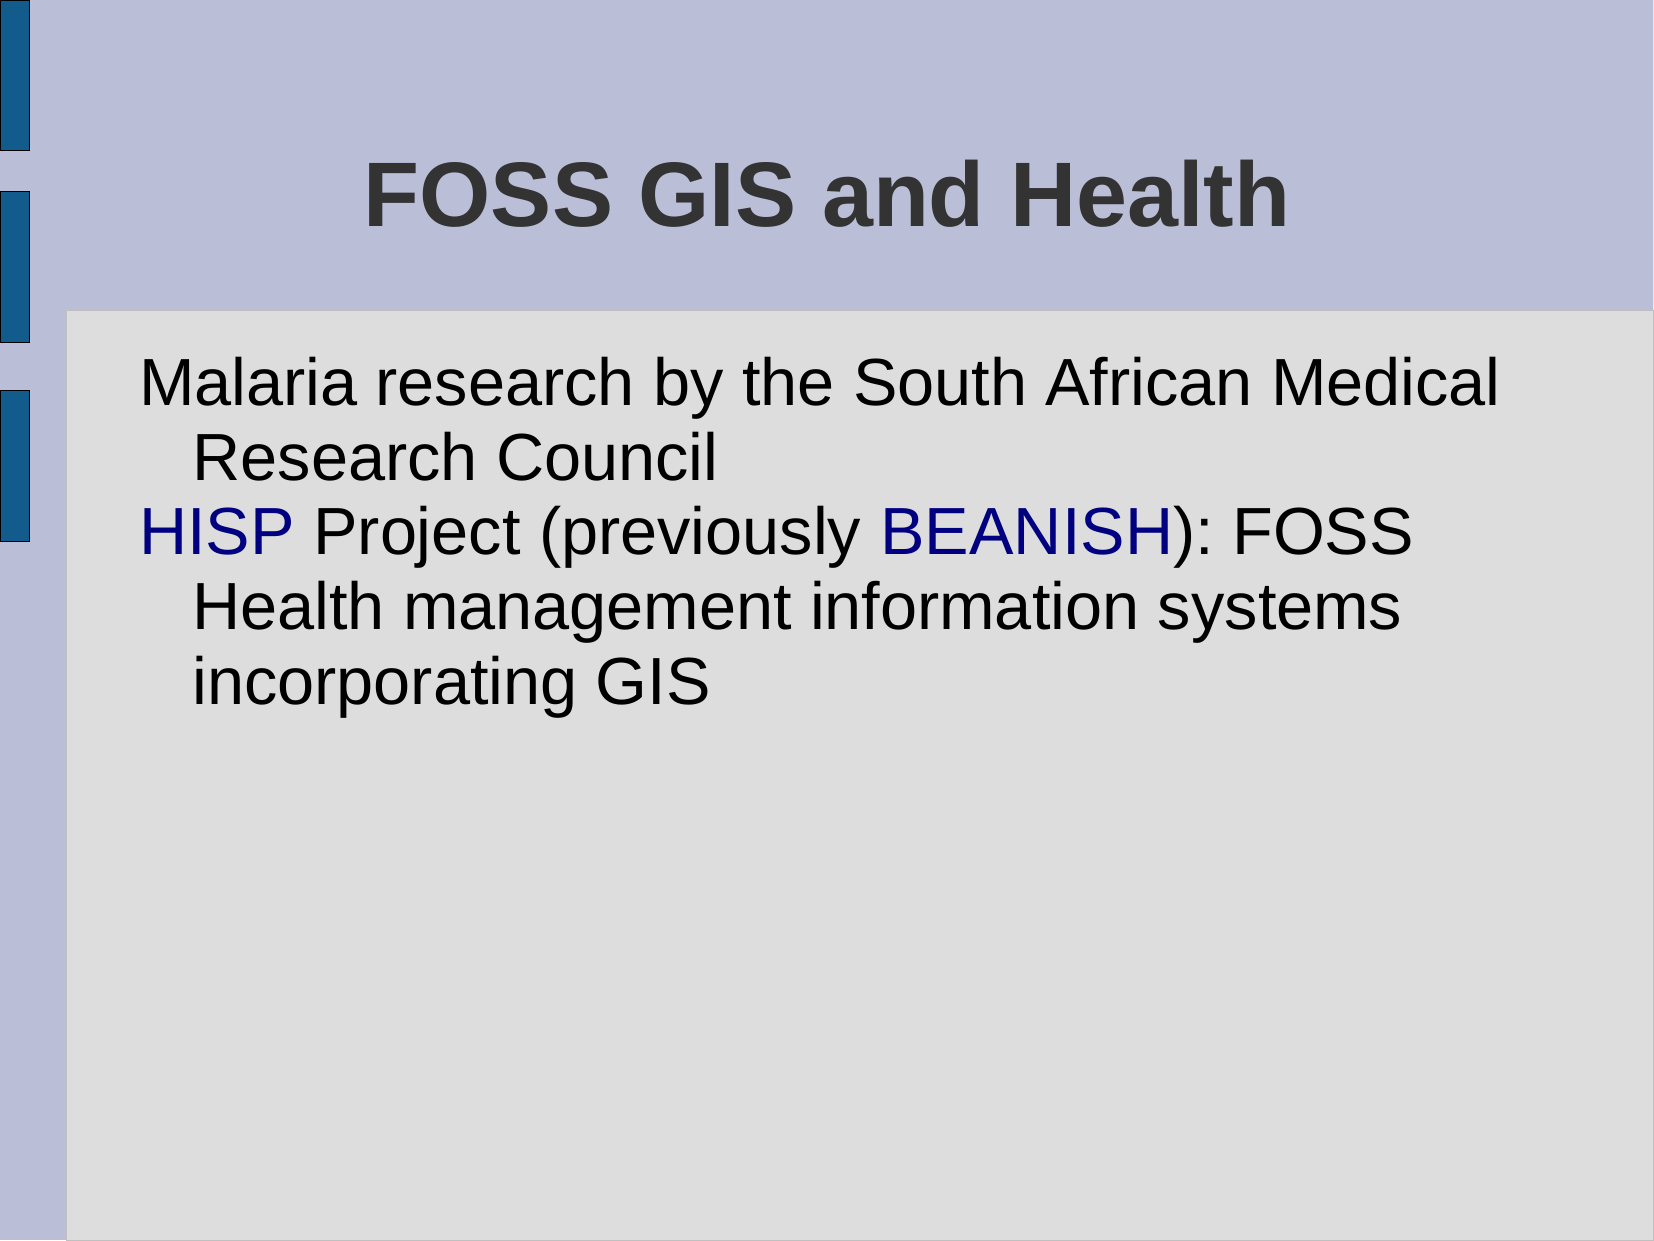

# FOSS GIS and Health
Malaria research by the South African Medical Research Council
HISP Project (previously BEANISH): FOSS Health management information systems incorporating GIS